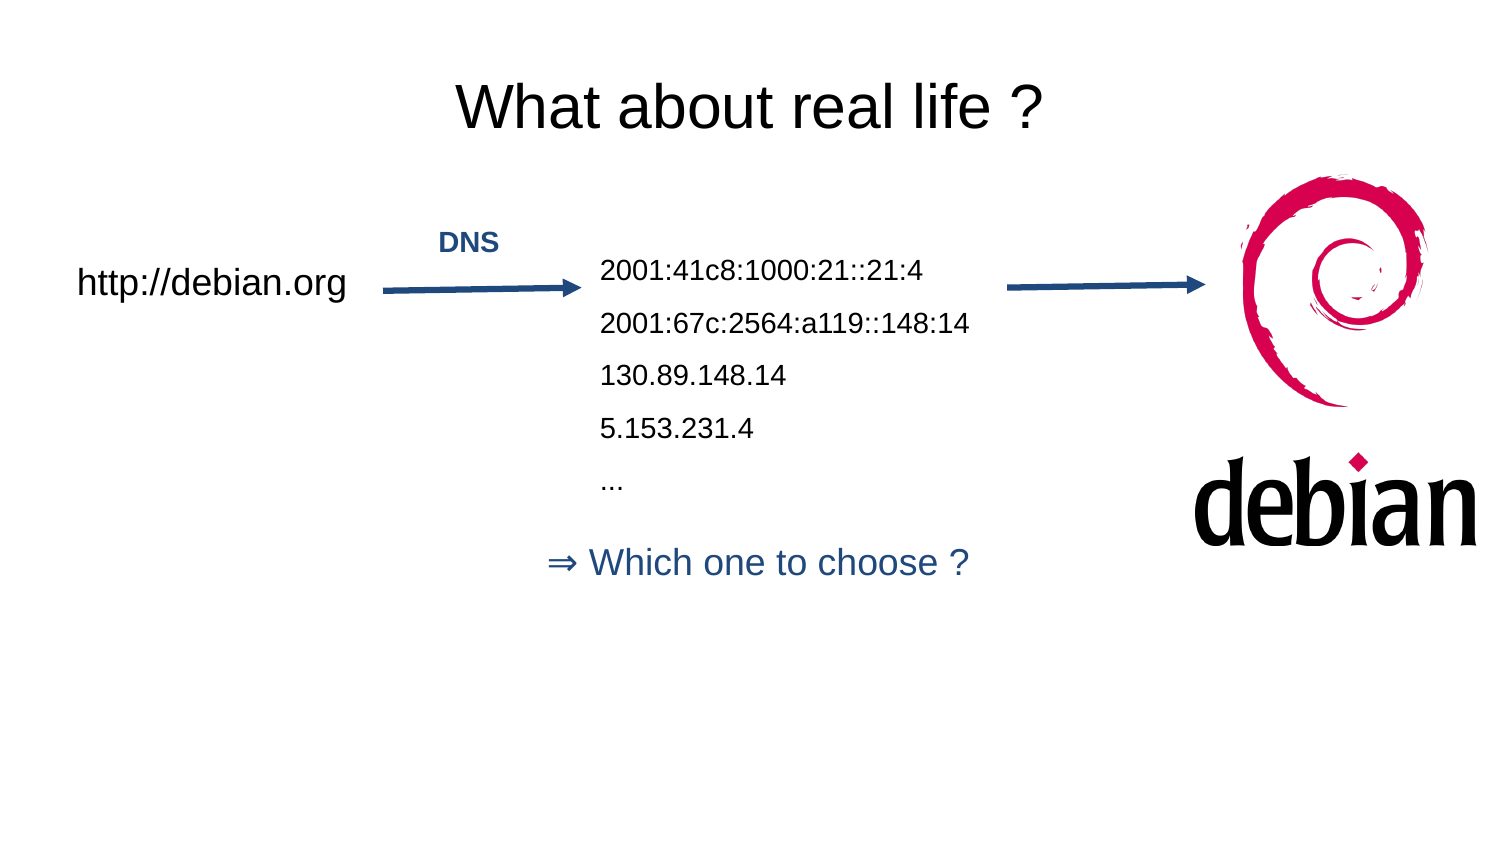

# What about real life ?
DNS
2001:41c8:1000:21::21:4
2001:67c:2564:a119::148:14
130.89.148.14
5.153.231.4
...
http://debian.org
⇒ Which one to choose ?